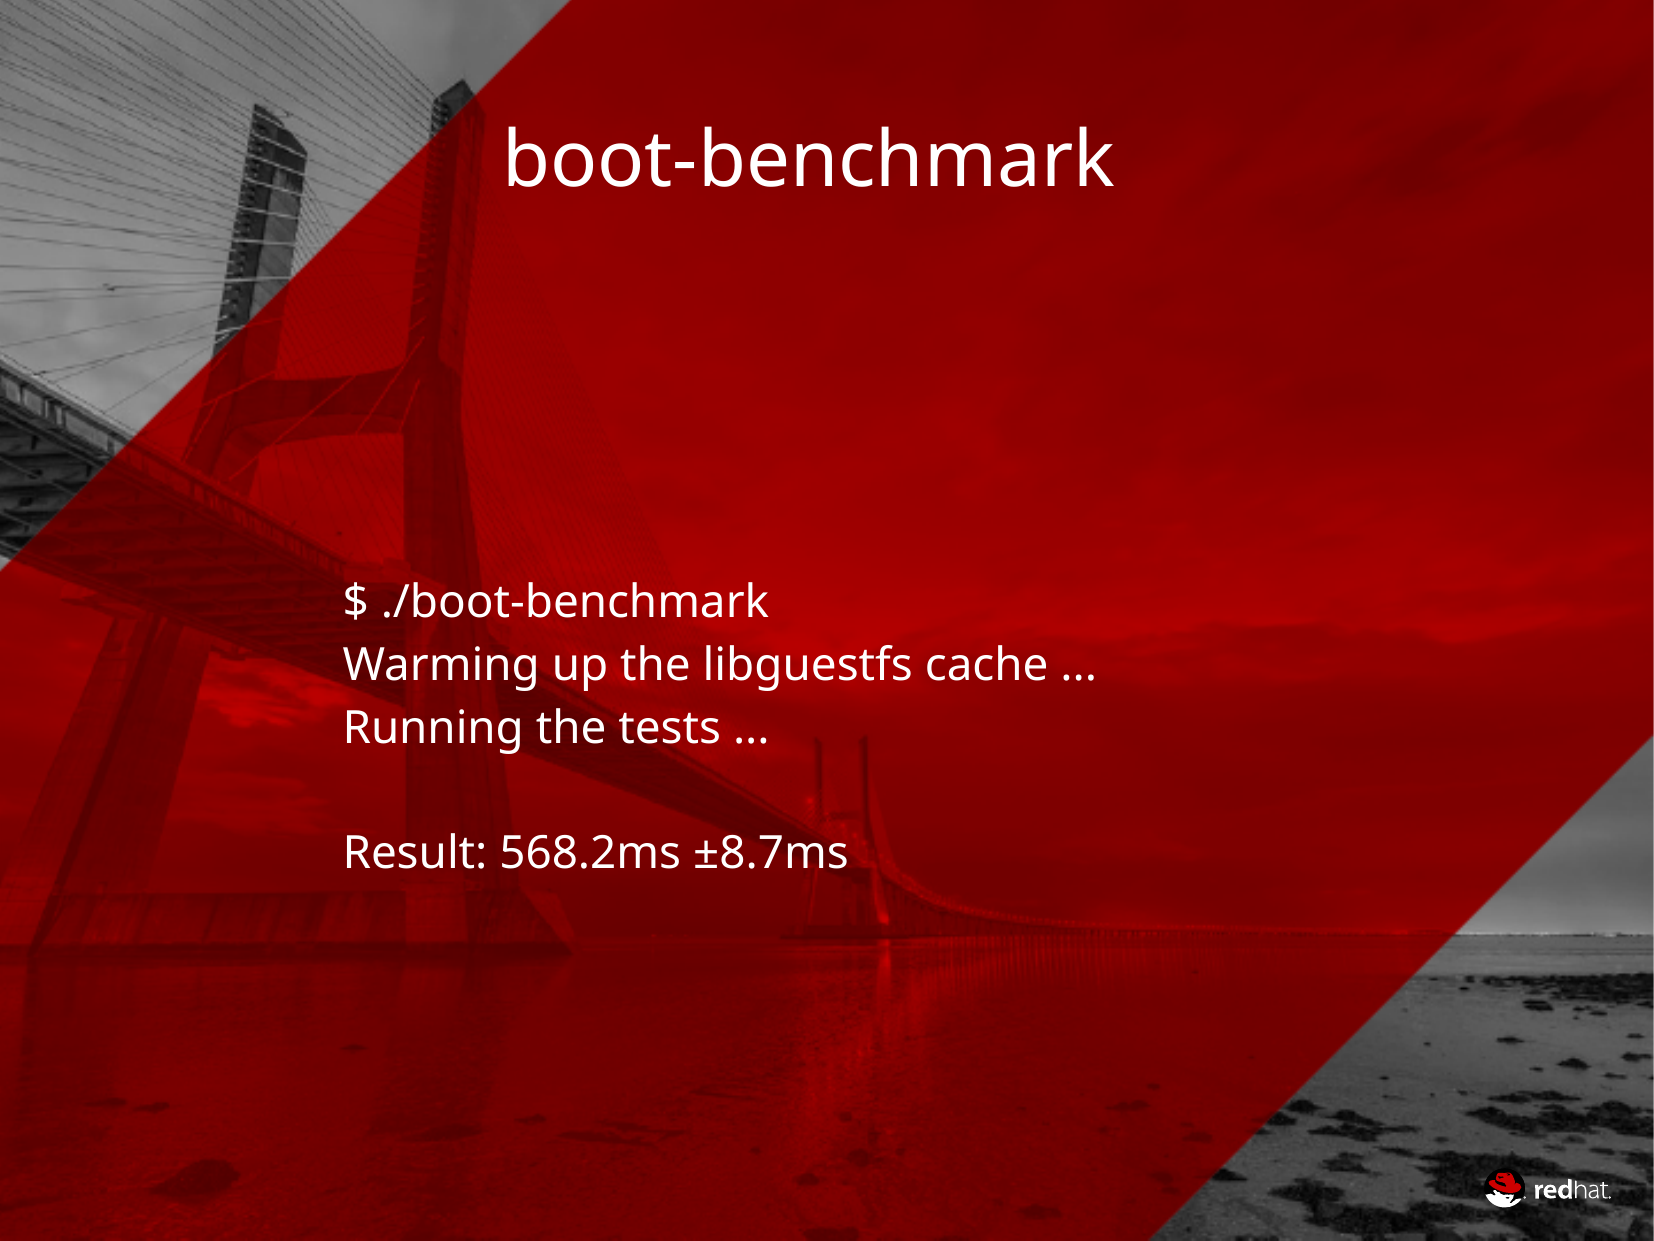

# boot-benchmark
$ ./boot-benchmark
Warming up the libguestfs cache ...
Running the tests ...
Result: 568.2ms ±8.7ms